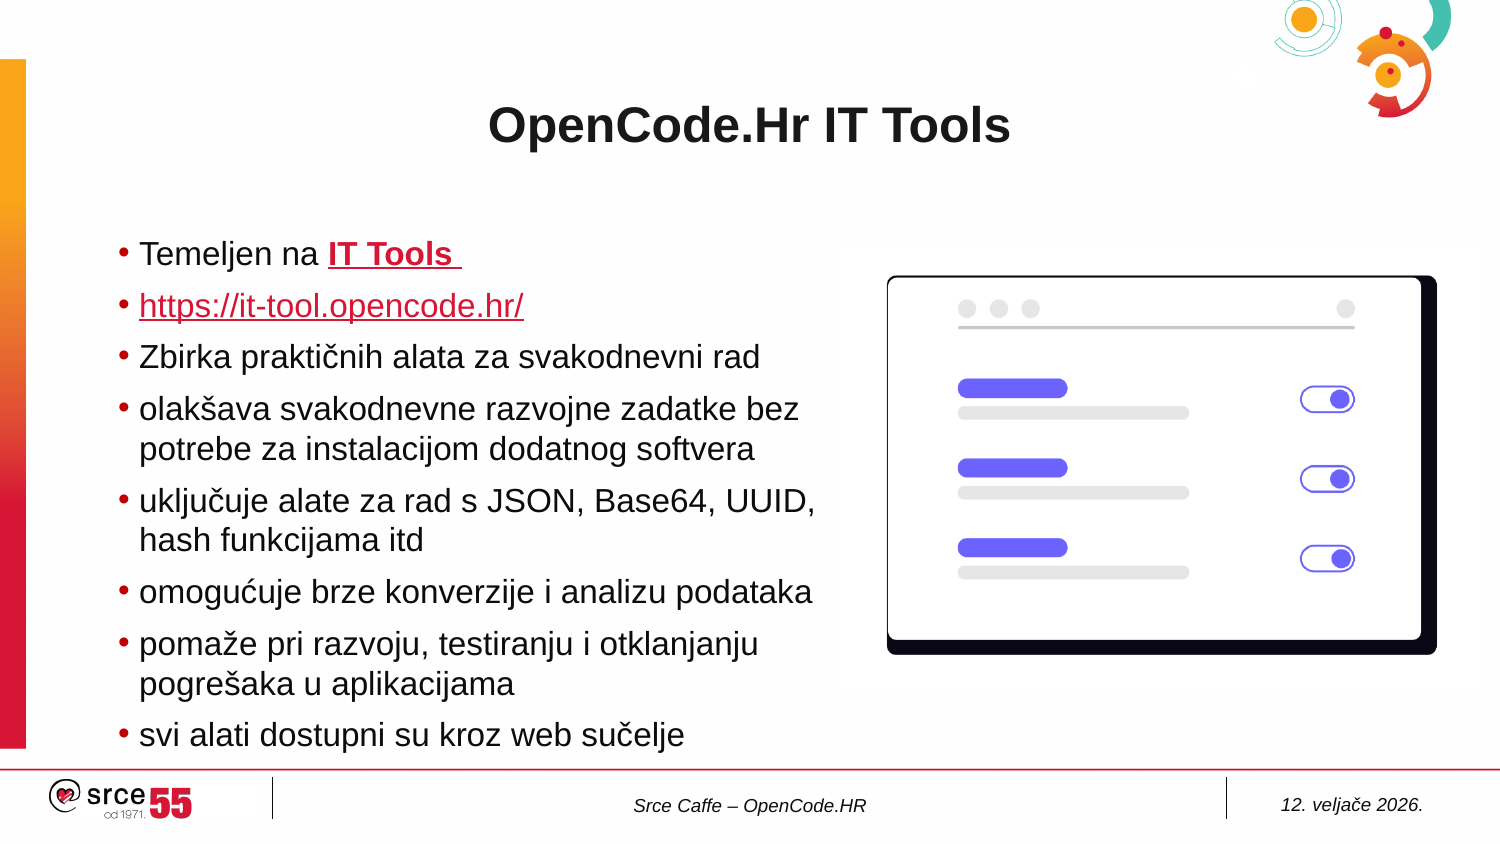

# OpenCode.Hr IT Tools
Temeljen na IT Tools
https://it-tool.opencode.hr/
Zbirka praktičnih alata za svakodnevni rad
olakšava svakodnevne razvojne zadatke bez potrebe za instalacijom dodatnog softvera
uključuje alate za rad s JSON, Base64, UUID, hash funkcijama itd
omogućuje brze konverzije i analizu podataka
pomaže pri razvoju, testiranju i otklanjanju pogrešaka u aplikacijama
svi alati dostupni su kroz web sučelje
12. veljače 2026.
Srce Caffe – OpenCode.HR